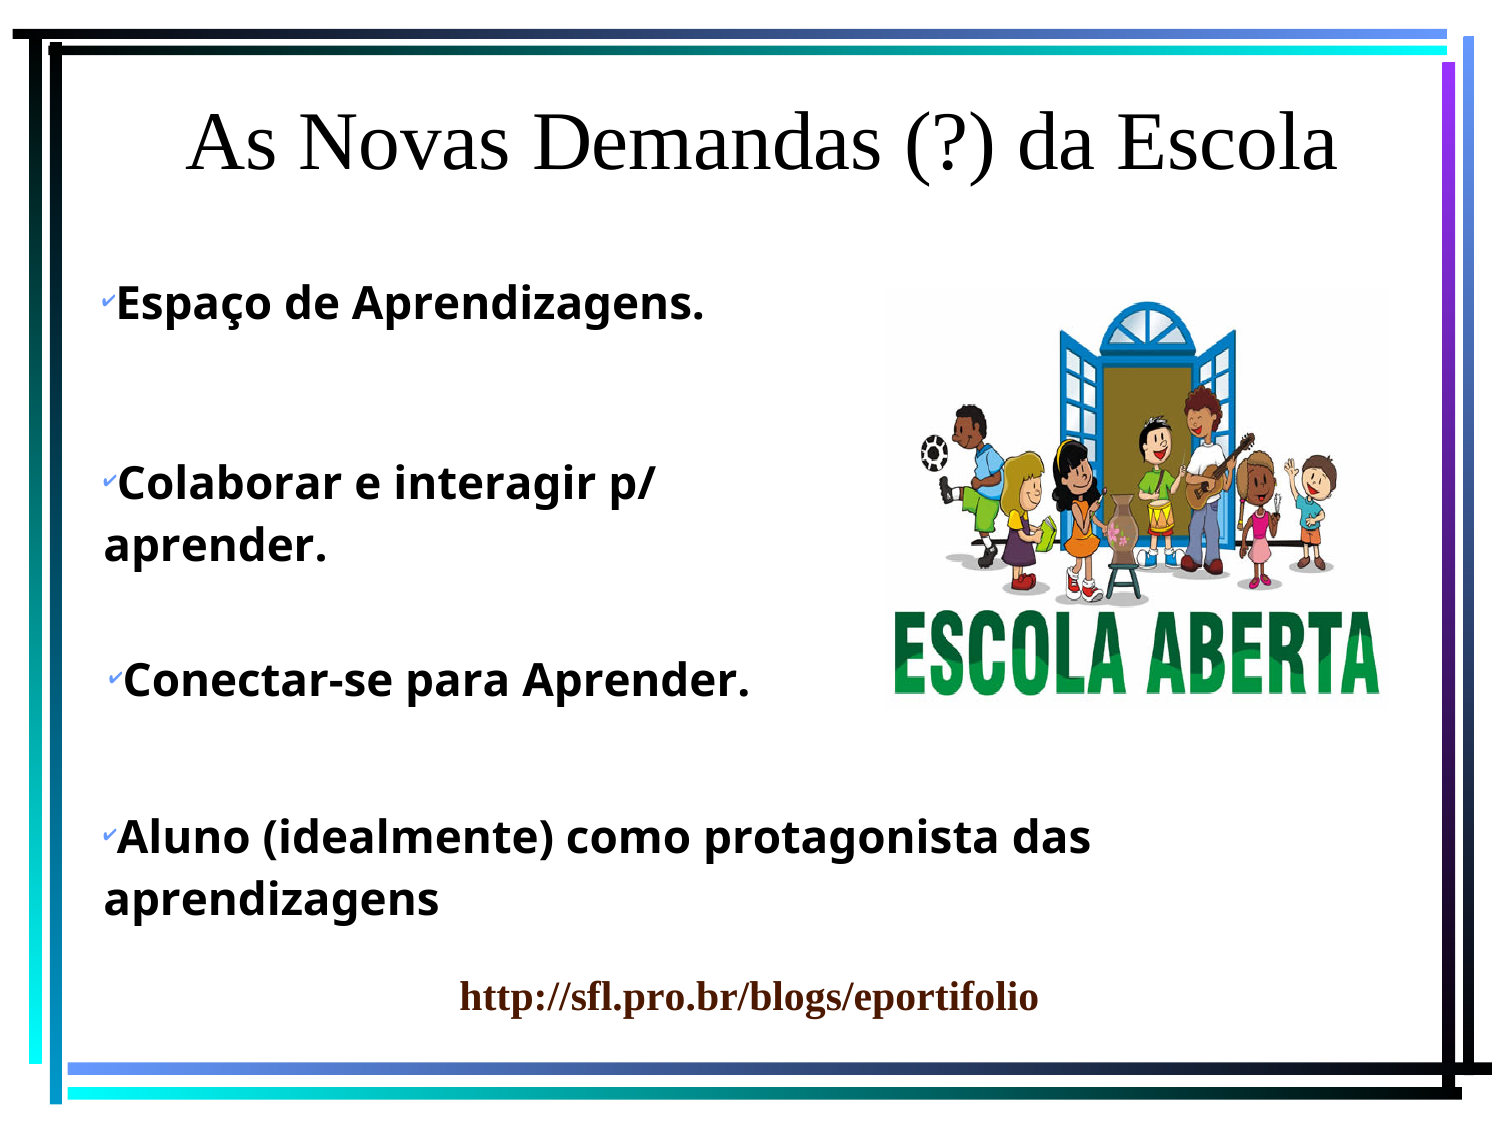

# As Novas Demandas (?) da Escola
Espaço de Aprendizagens.
Colaborar e interagir p/ aprender.
Conectar-se para Aprender.
Aluno (idealmente) como protagonista das aprendizagens
 http://sfl.pro.br/blogs/eportifolio